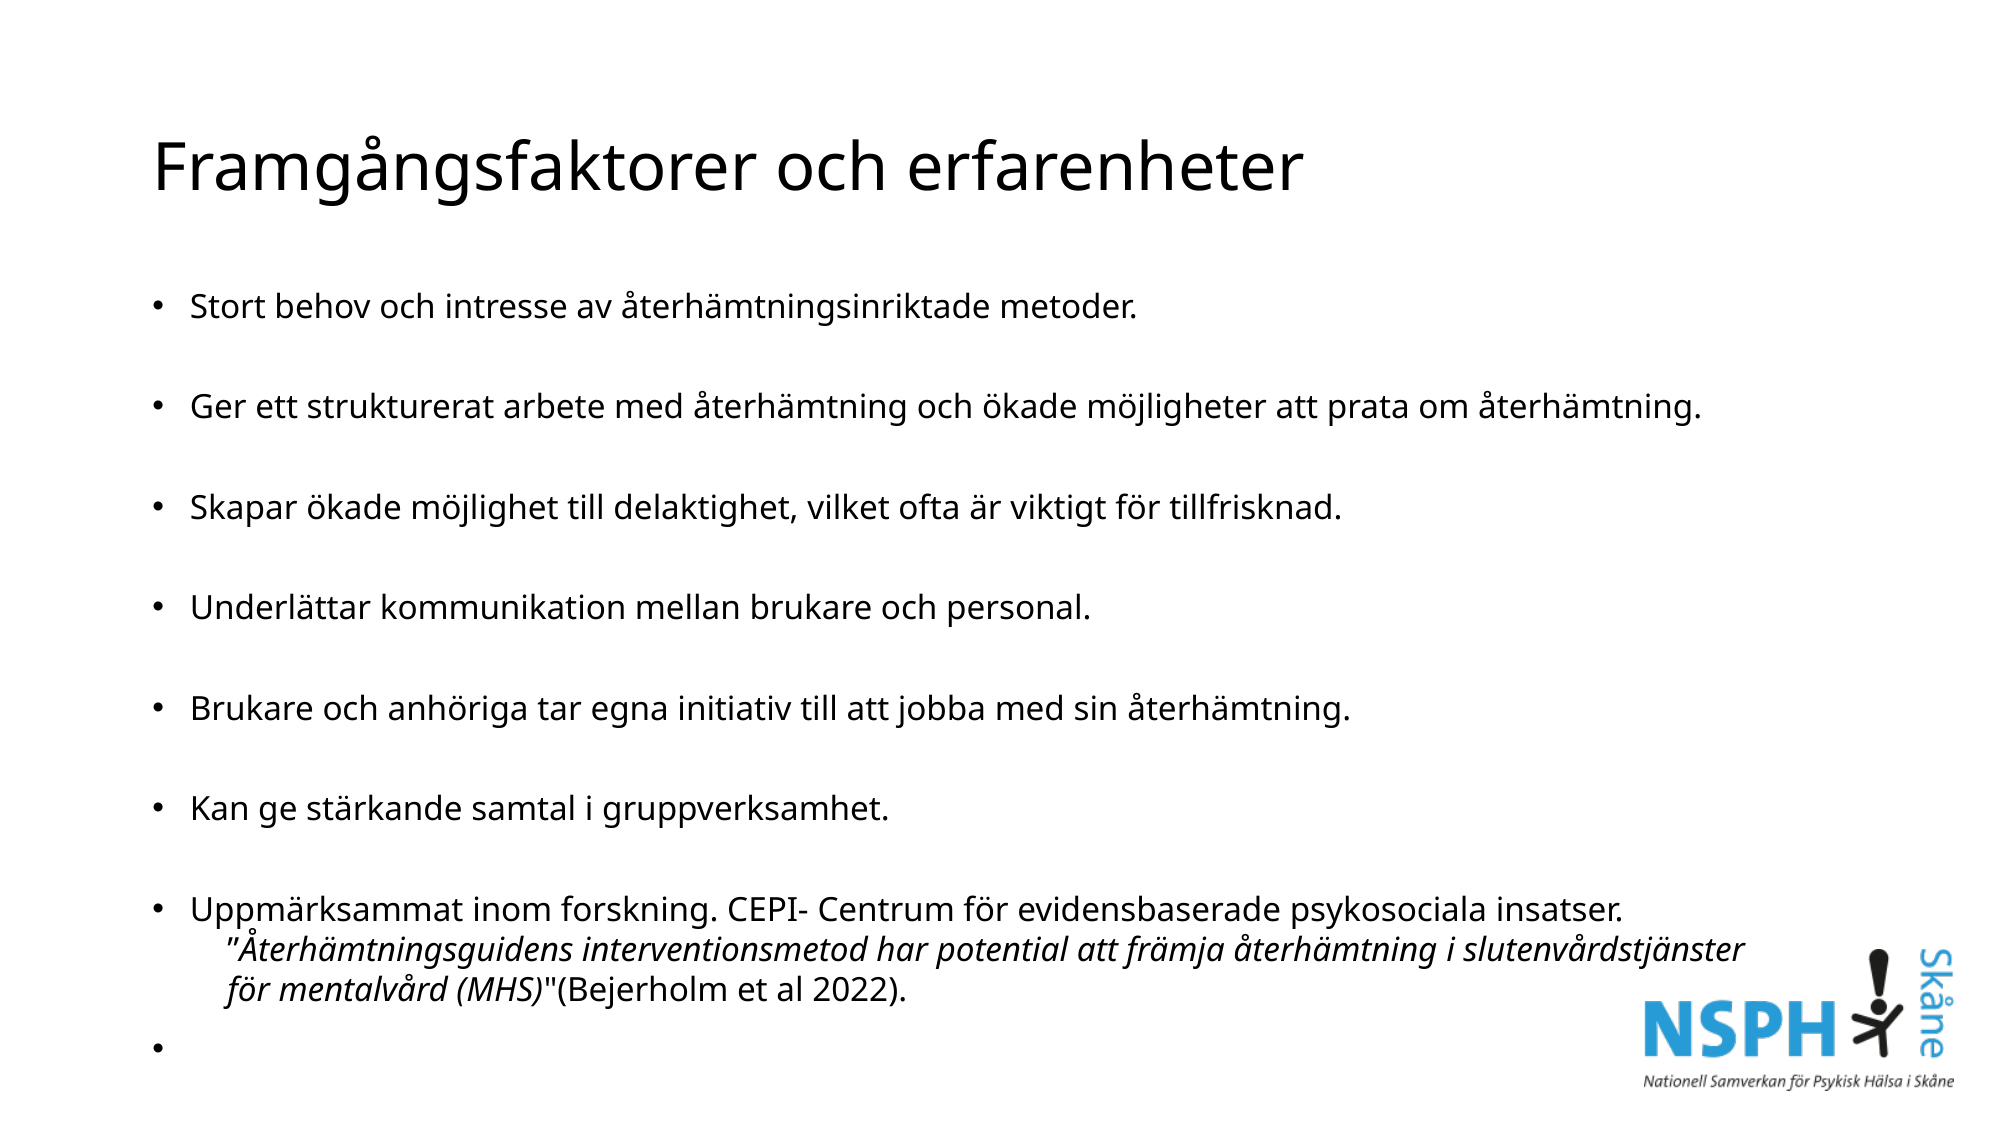

# Framgångsfaktorer och erfarenheter
Stort behov och intresse av återhämtningsinriktade metoder.
Ger ett strukturerat arbete med återhämtning och ökade möjligheter att prata om återhämtning.
Skapar ökade möjlighet till delaktighet, vilket ofta är viktigt för tillfrisknad.
Underlättar kommunikation mellan brukare och personal.
Brukare och anhöriga tar egna initiativ till att jobba med sin återhämtning.
Kan ge stärkande samtal i gruppverksamhet.
Uppmärksammat inom forskning. CEPI- Centrum för evidensbaserade psykosociala insatser. ”Återhämtningsguidens interventionsmetod har potential att främja återhämtning i slutenvårdstjänster för mentalvård (MHS)"(Bejerholm et al 2022).